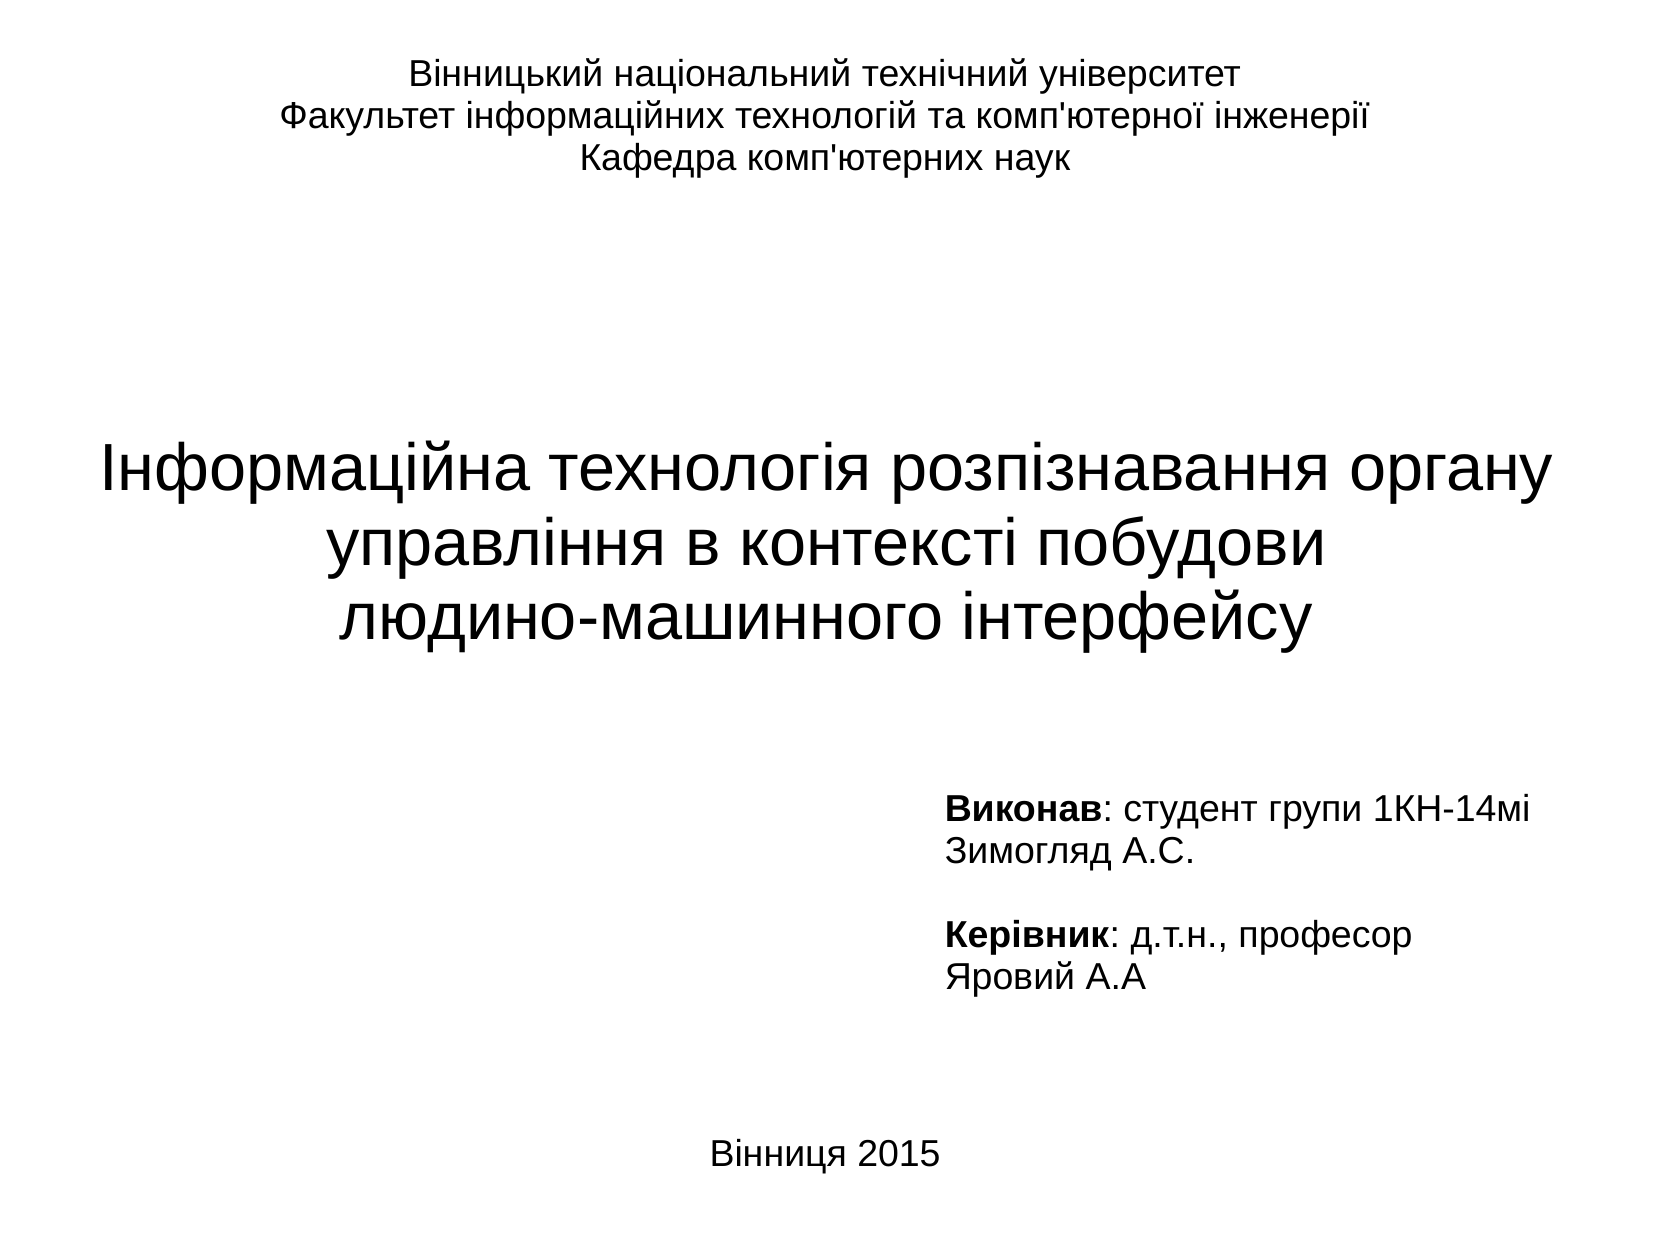

Вінницький національний технічний університет
Факультет інформаційних технологій та комп'ютерної інженерії
Кафедра комп'ютерних наук
# Інформаційна технологія розпізнавання органу управління в контексті побудови людино-машинного інтерфейсу
Виконав: студент групи 1КН-14мі
Зимогляд А.С.
Керівник: д.т.н., професор
Яровий А.А
Вінниця 2015